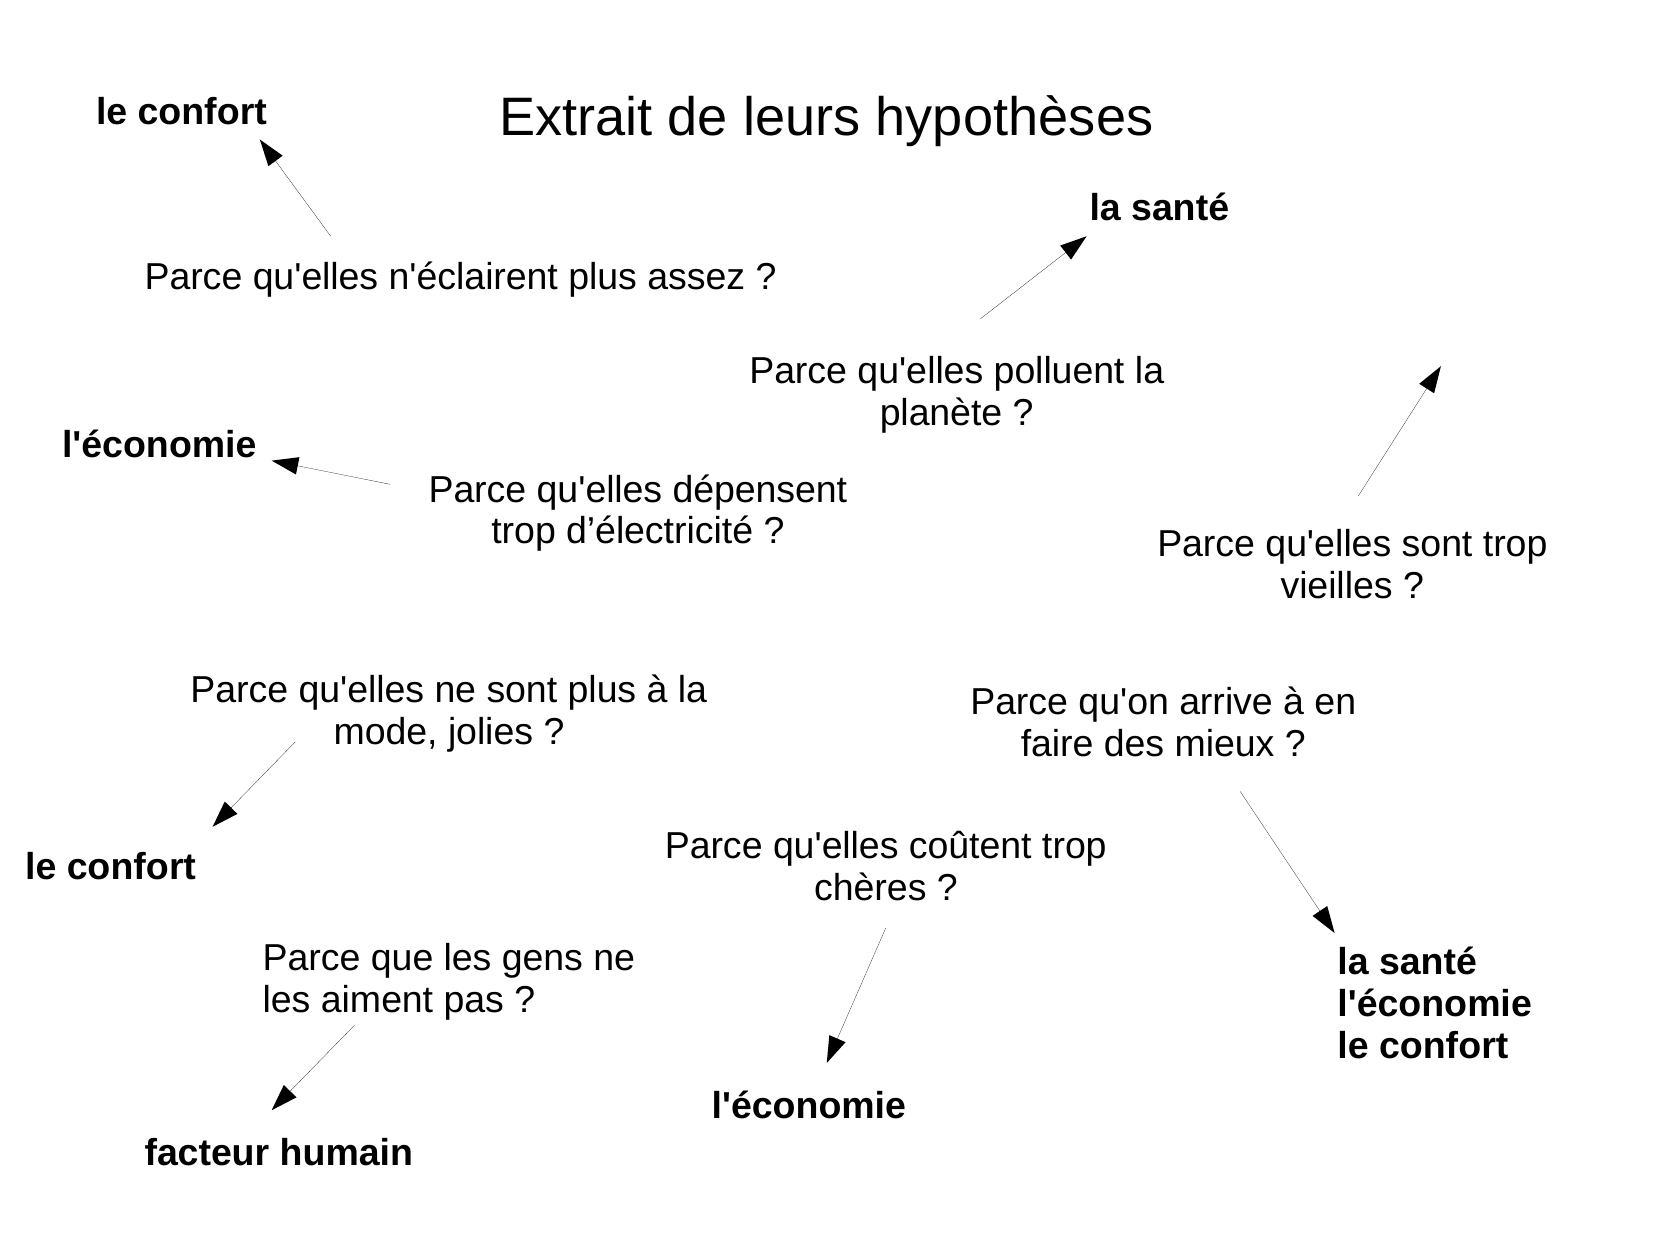

le confort
# Extrait de leurs hypothèses
la santé
Parce qu'elles n'éclairent plus assez ?
Parce qu'elles polluent la planète ?
l'économie
Parce qu'elles dépensent trop d’électricité ?
Parce qu'elles sont trop vieilles ?
Parce qu'elles ne sont plus à la mode, jolies ?
Parce qu'on arrive à en faire des mieux ?
Parce qu'elles coûtent trop chères ?
 le confort
Parce que les gens ne les aiment pas ?
la santé
l'économie
le confort
l'économie
facteur humain